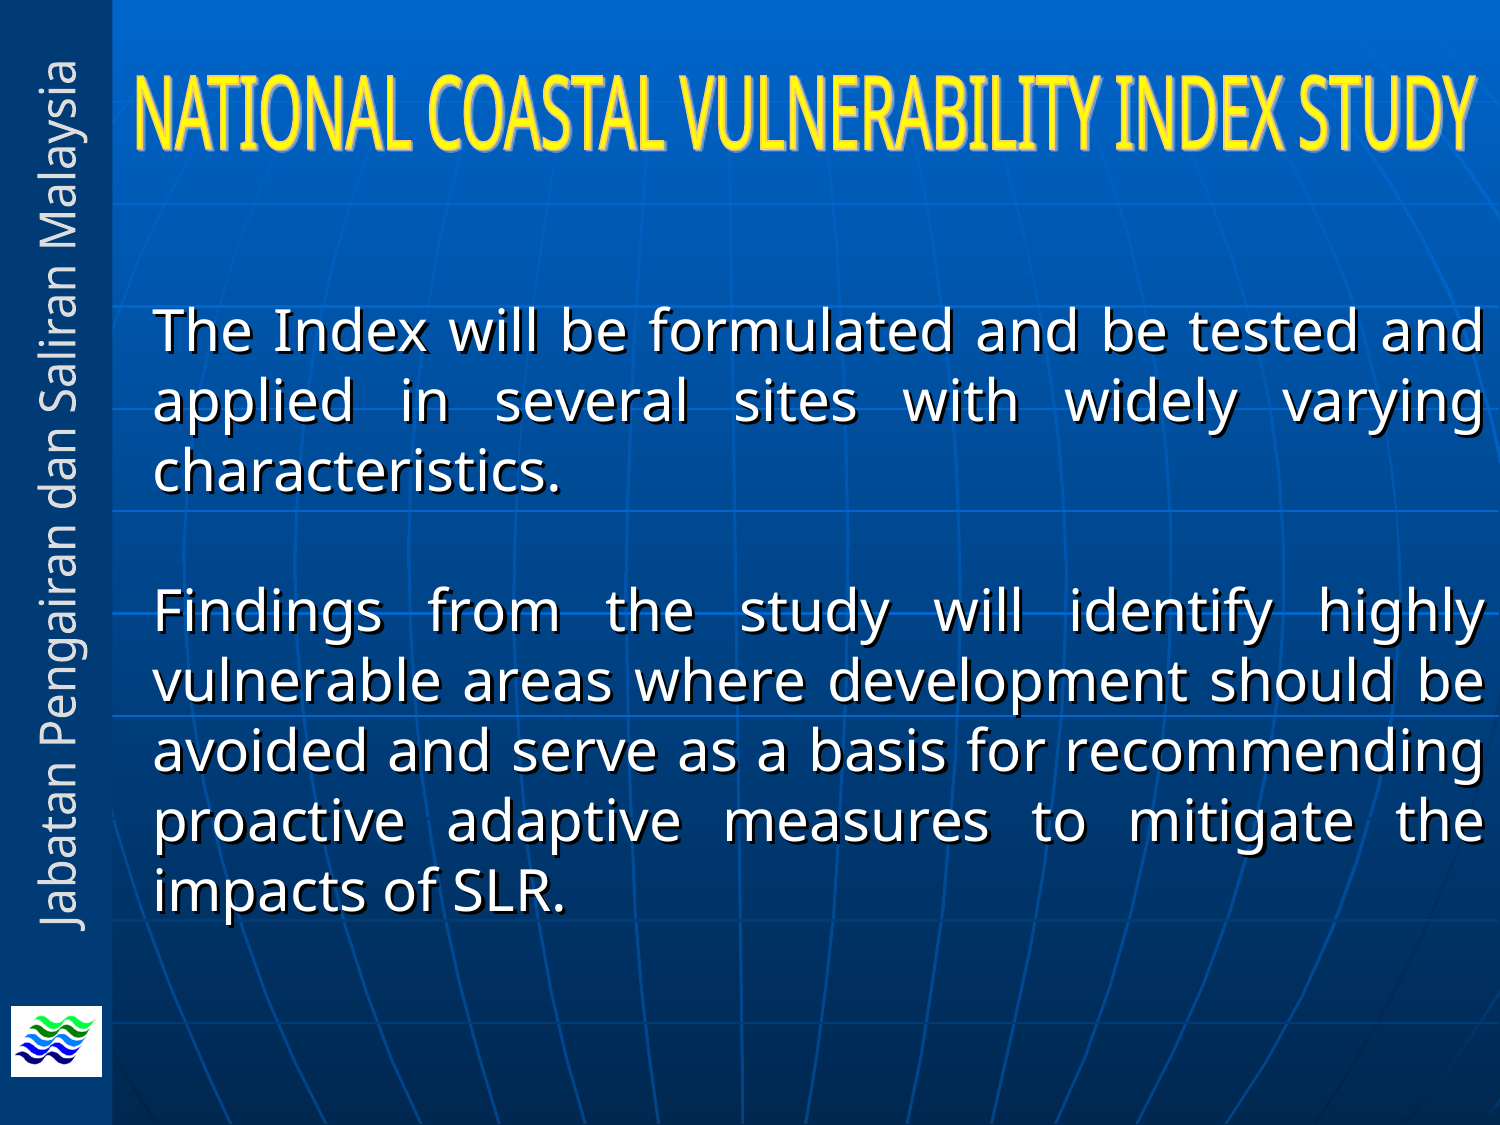

NATIONAL COASTAL VULNERABILITY INDEX STUDY
The Index will be formulated and be tested and applied in several sites with widely varying characteristics.
Findings from the study will identify highly vulnerable areas where development should be avoided and serve as a basis for recommending proactive adaptive measures to mitigate the impacts of SLR.
Jabatan Pengairan dan Saliran Malaysia